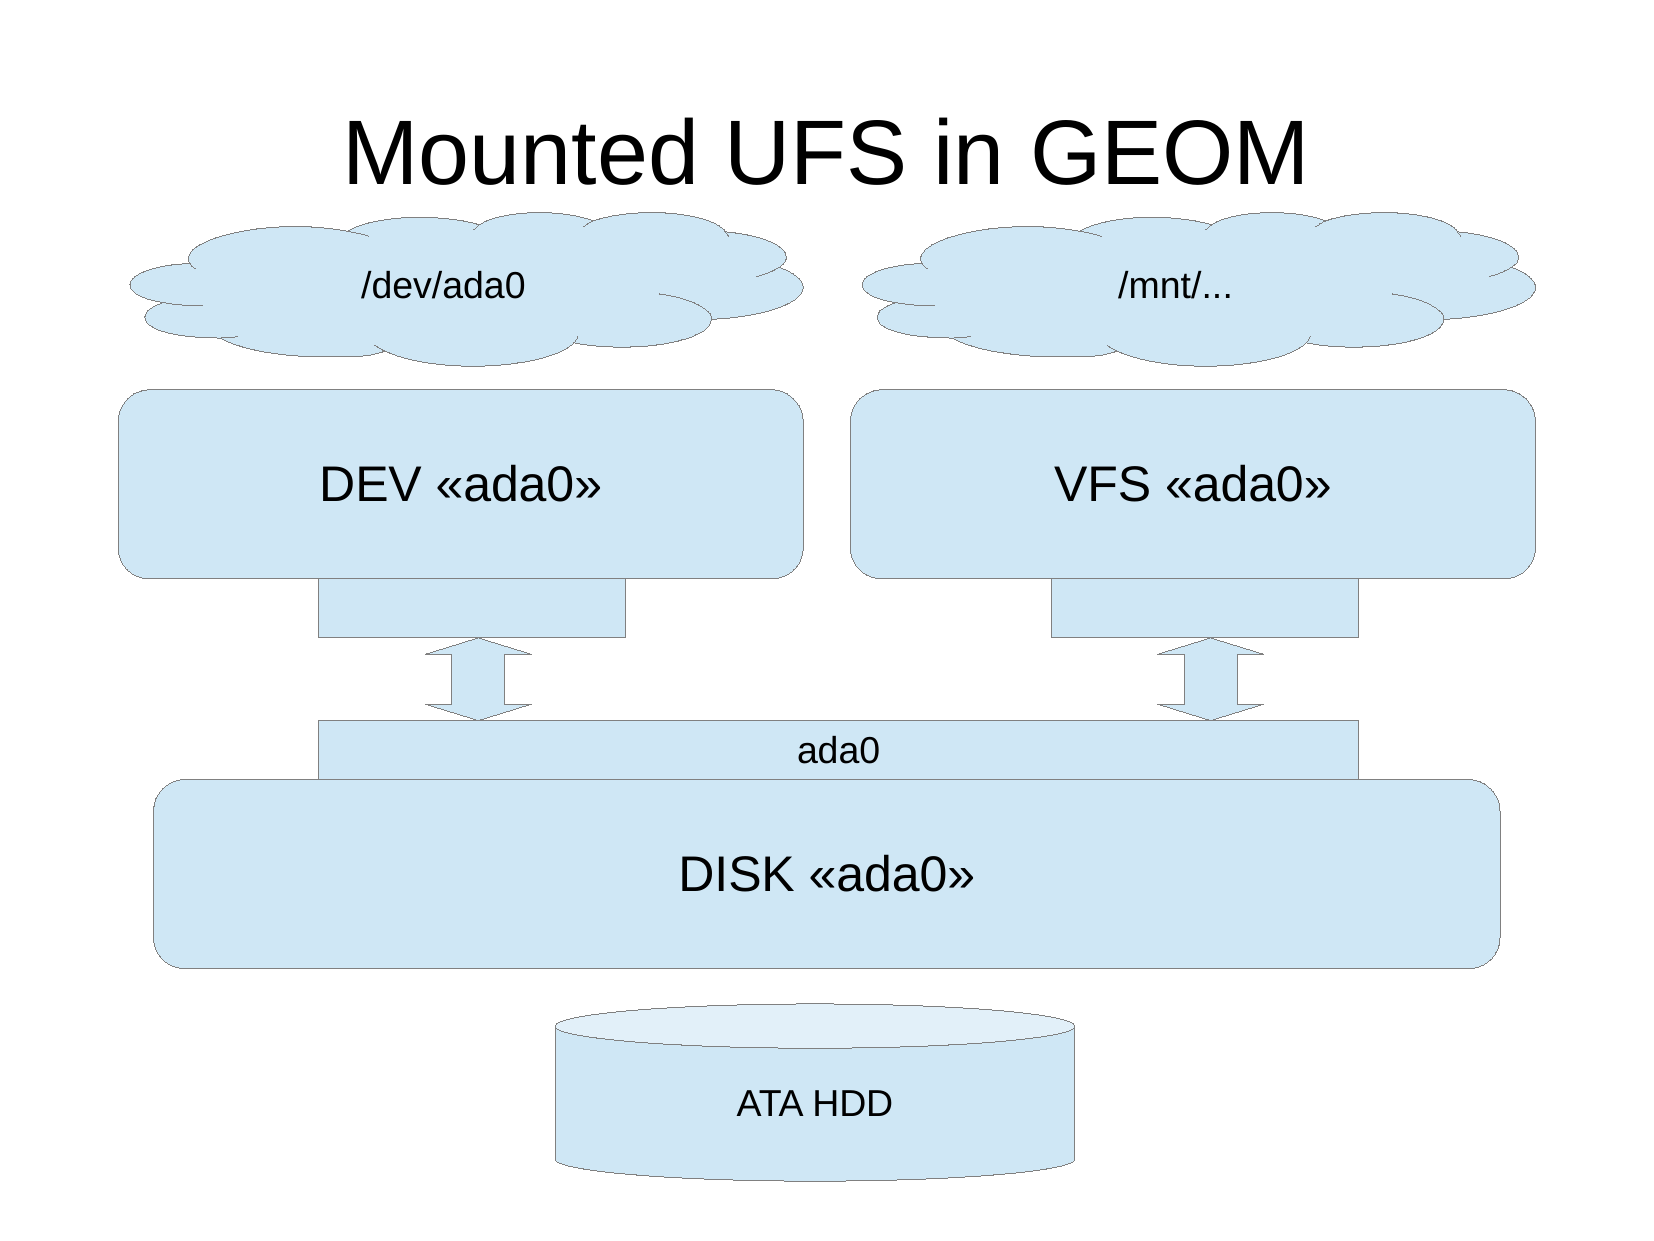

# Mounted UFS in GEOM
/dev/ada0
/mnt/...
DEV «ada0»
VFS «ada0»
ada0
DISK «ada0»
ATA HDD